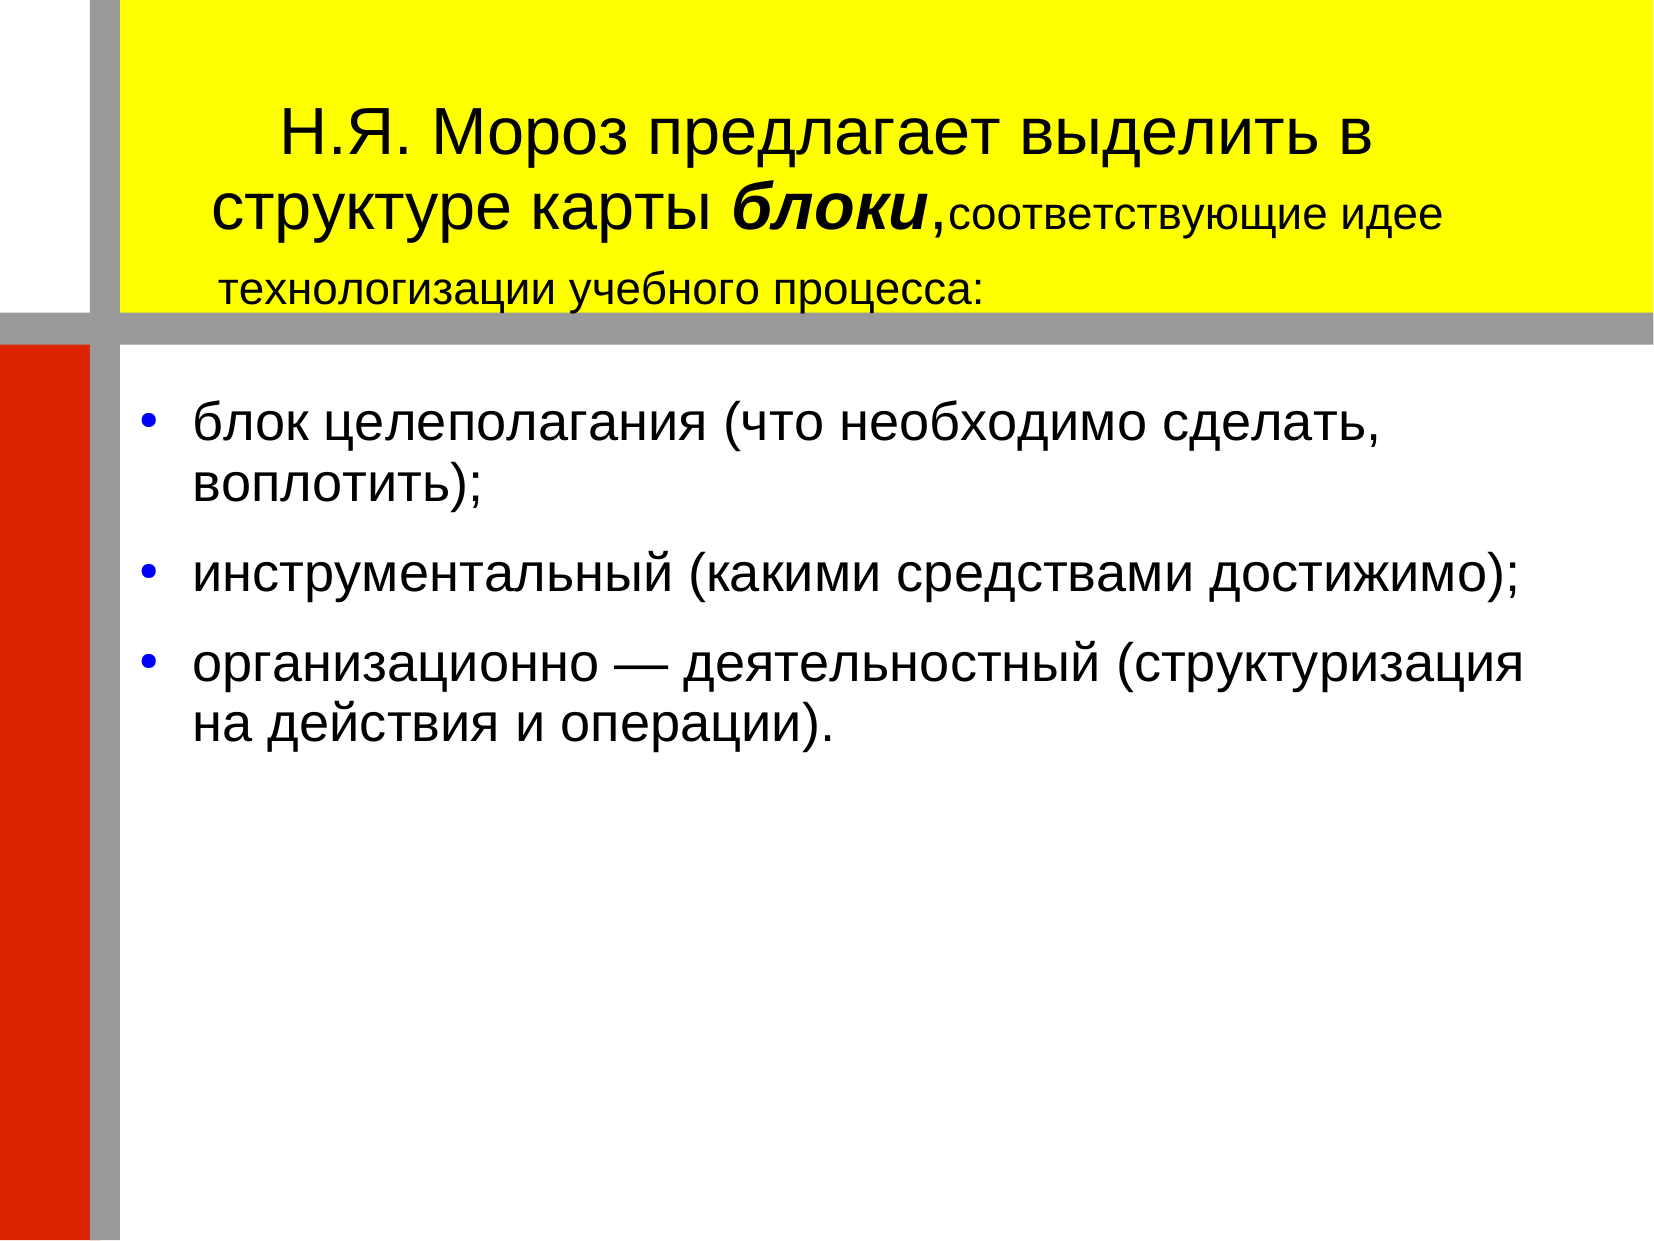

# Н.Я. Мороз предлагает выделить в структуре карты блоки,соответствующие идее технологизации учебного процесса:
блок целеполагания (что необходимо сделать, воплотить);
инструментальный (какими средствами достижимо);
организационно — деятельностный (структуризация на действия и операции).